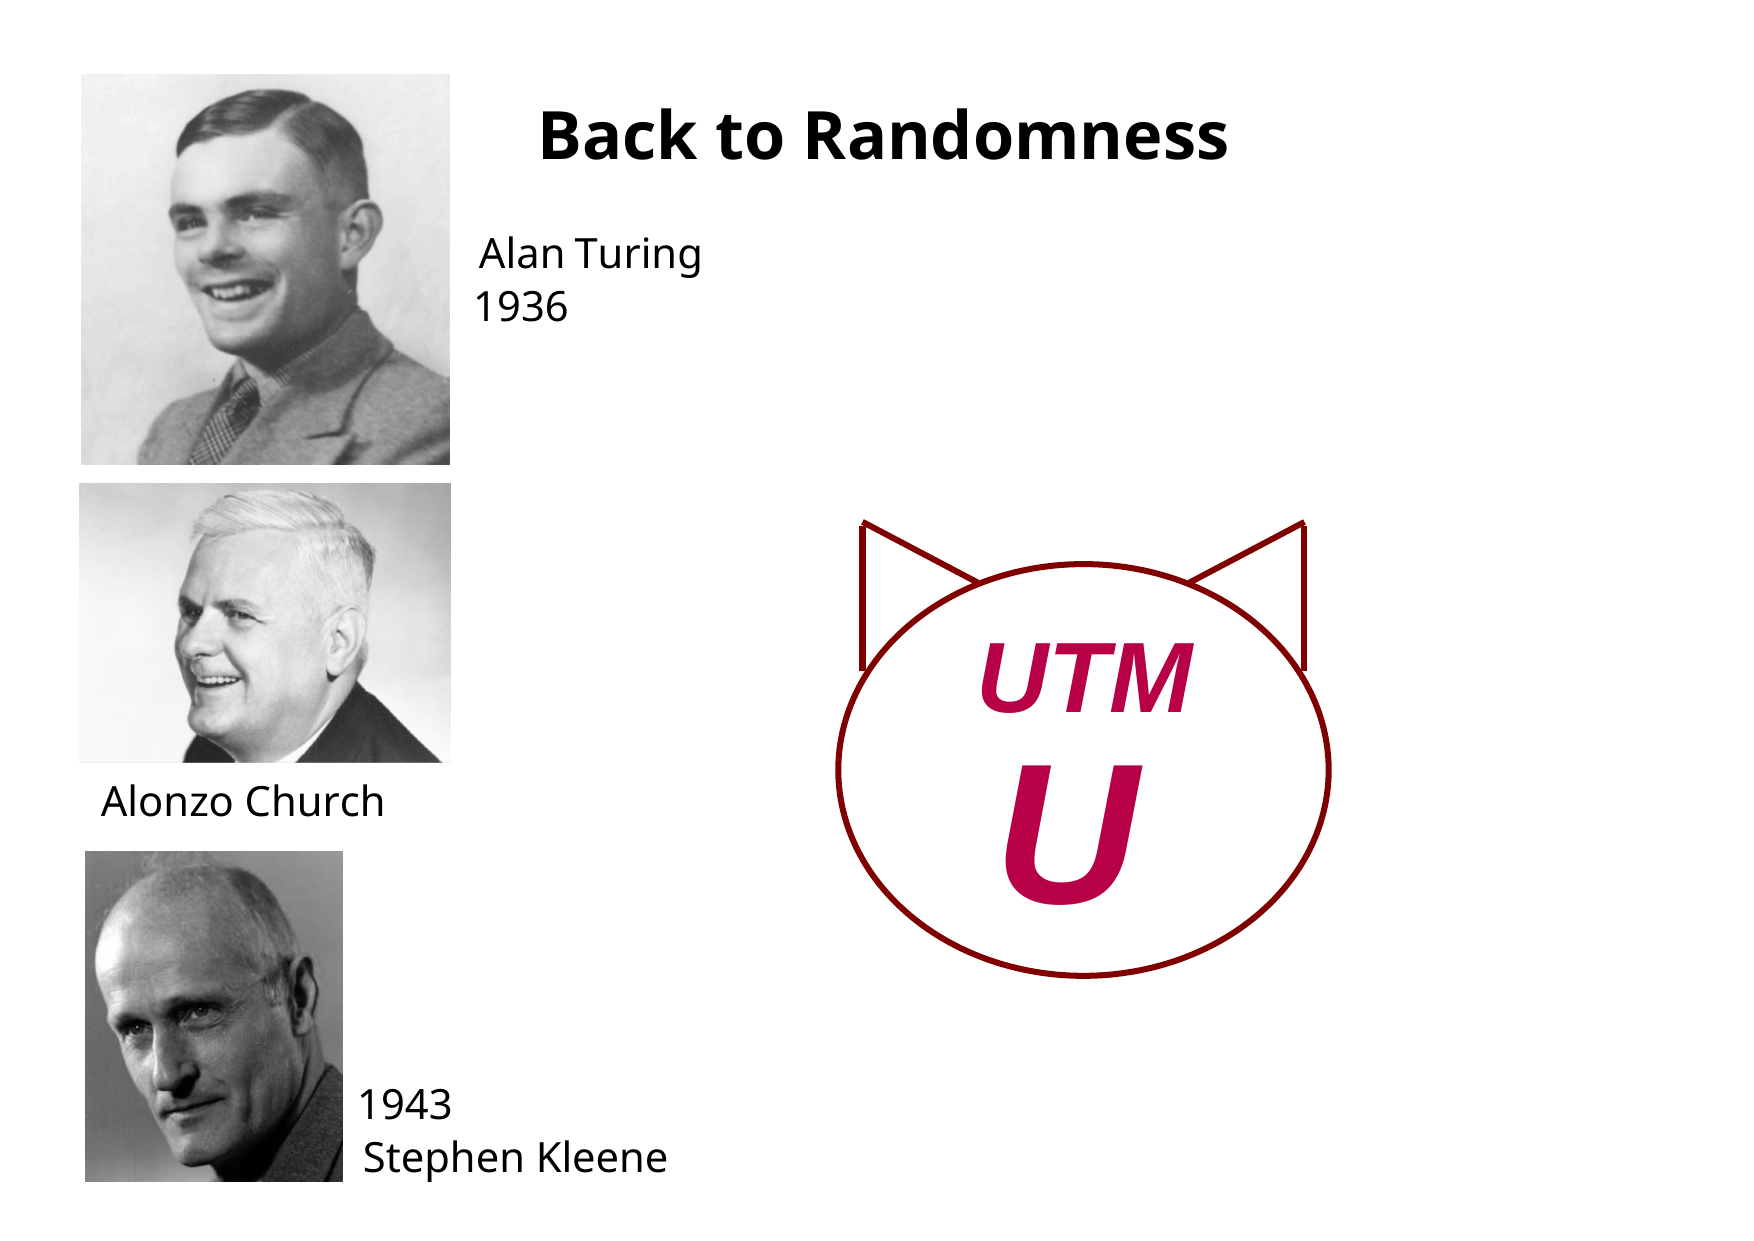

Back to Randomness
Alan Turing
1936
UTM
U
Alonzo Church
1943
Stephen Kleene